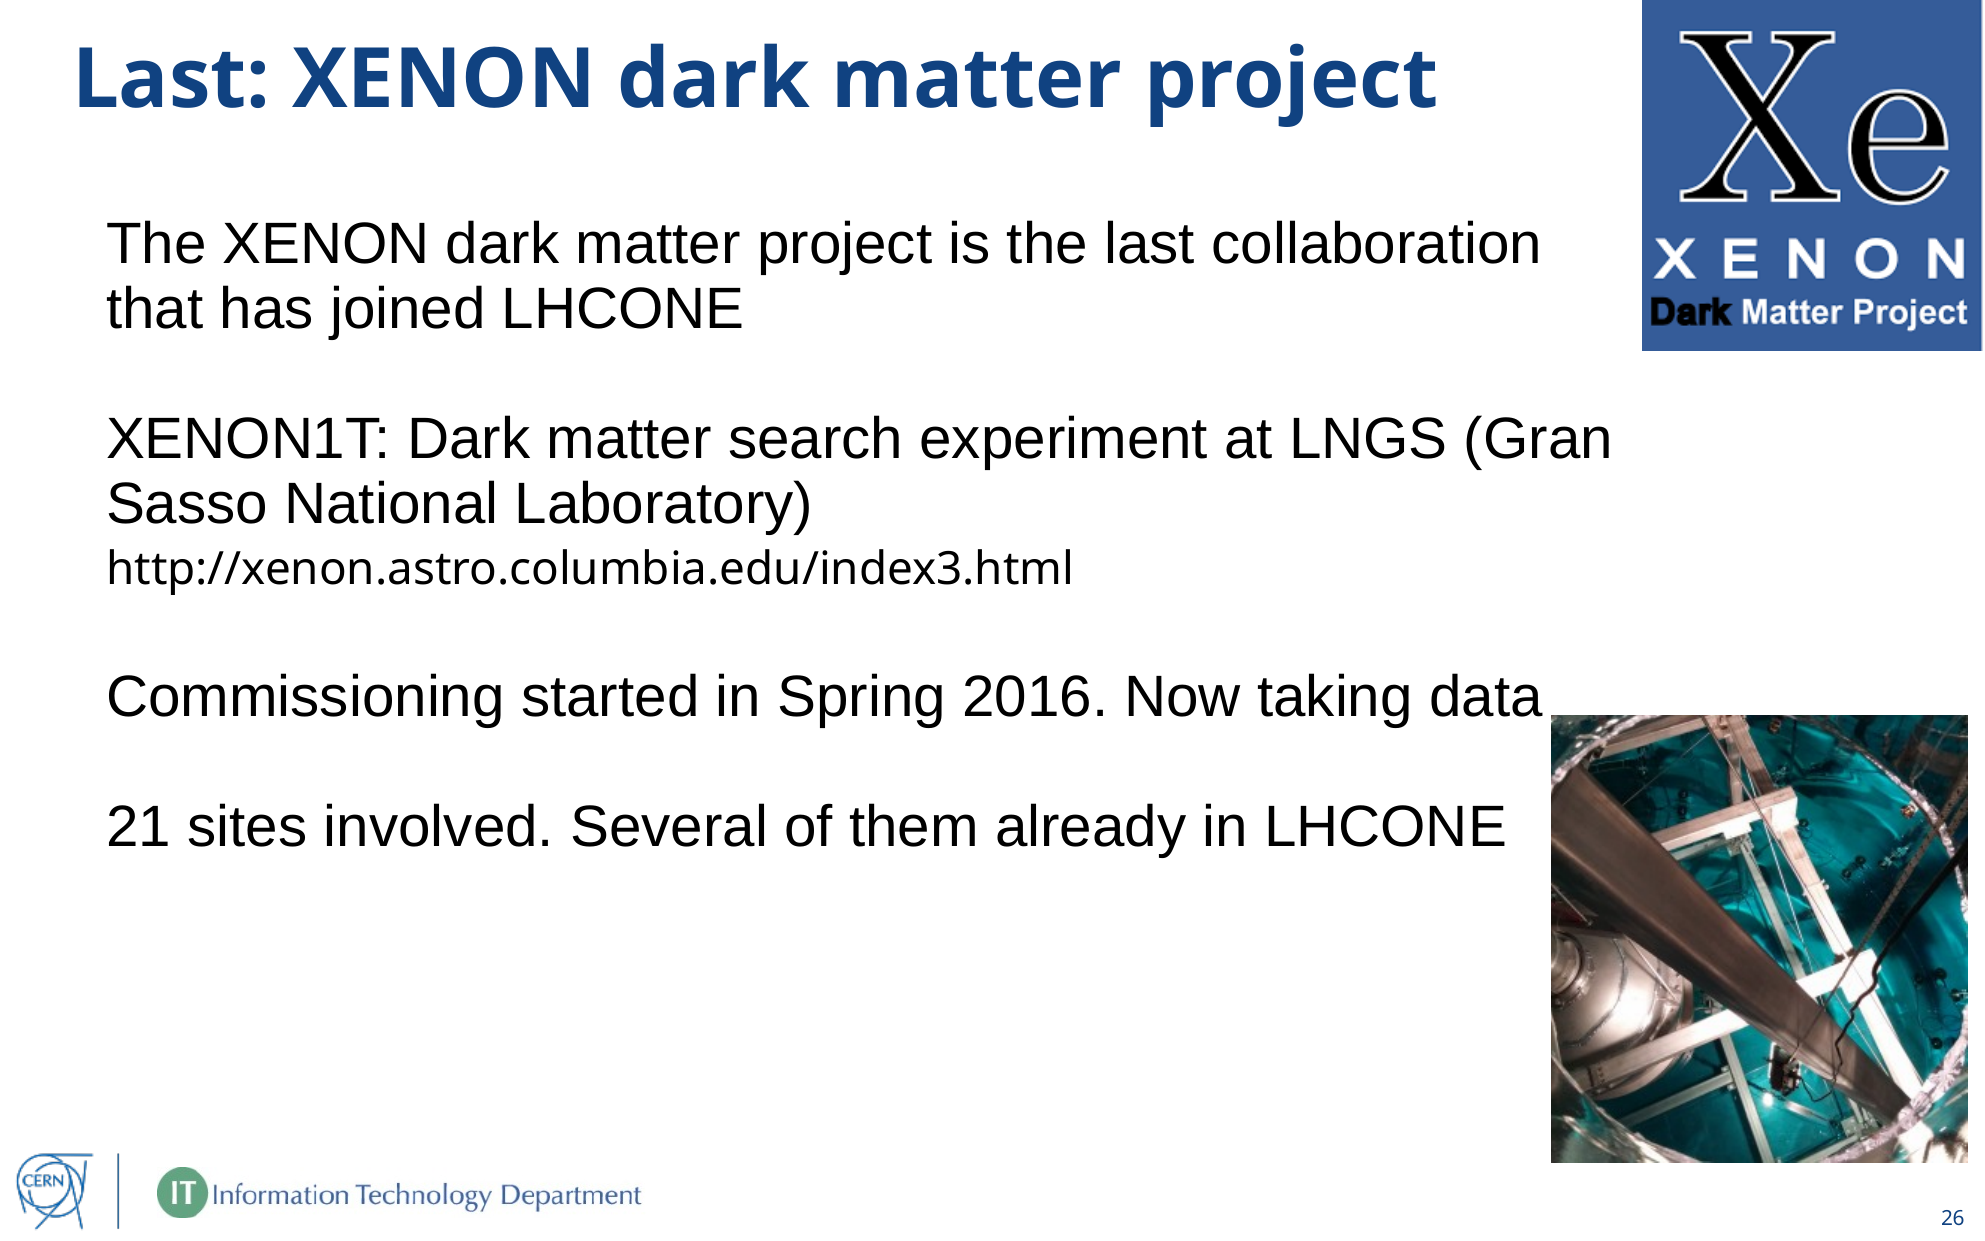

# Last: XENON dark matter project
The XENON dark matter project is the last collaboration that has joined LHCONE
XENON1T: Dark matter search experiment at LNGS (Gran Sasso National Laboratory) http://xenon.astro.columbia.edu/index3.html
Commissioning started in Spring 2016. Now taking data
21 sites involved. Several of them already in LHCONE